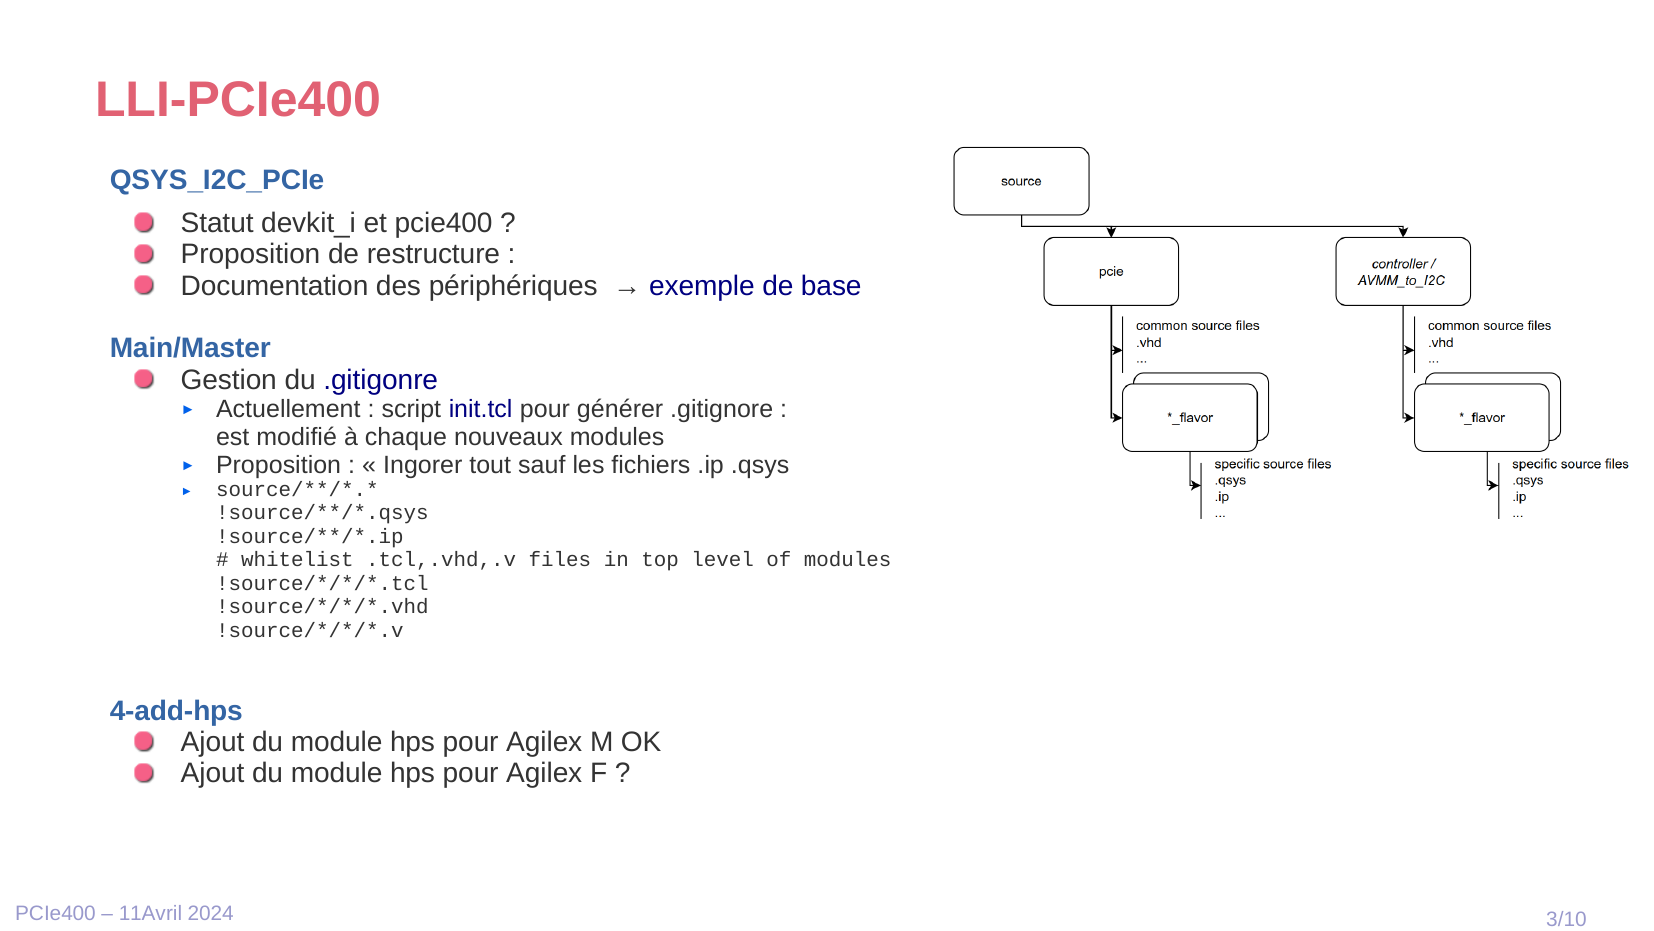

LLI-PCIe400
# QSYS_I2C_PCIe
Statut devkit_i et pcie400 ?
Proposition de restructure :
Documentation des périphériques → exemple de base
Main/Master
Gestion du .gitigonre
Actuellement : script init.tcl pour générer .gitignore :
est modifié à chaque nouveaux modules
Proposition : « Ingorer tout sauf les fichiers .ip .qsys
source/**/*.*
!source/**/*.qsys
!source/**/*.ip
# whitelist .tcl,.vhd,.v files in top level of modules
!source/*/*/*.tcl
!source/*/*/*.vhd
!source/*/*/*.v
4-add-hps
Ajout du module hps pour Agilex M OK
Ajout du module hps pour Agilex F ?